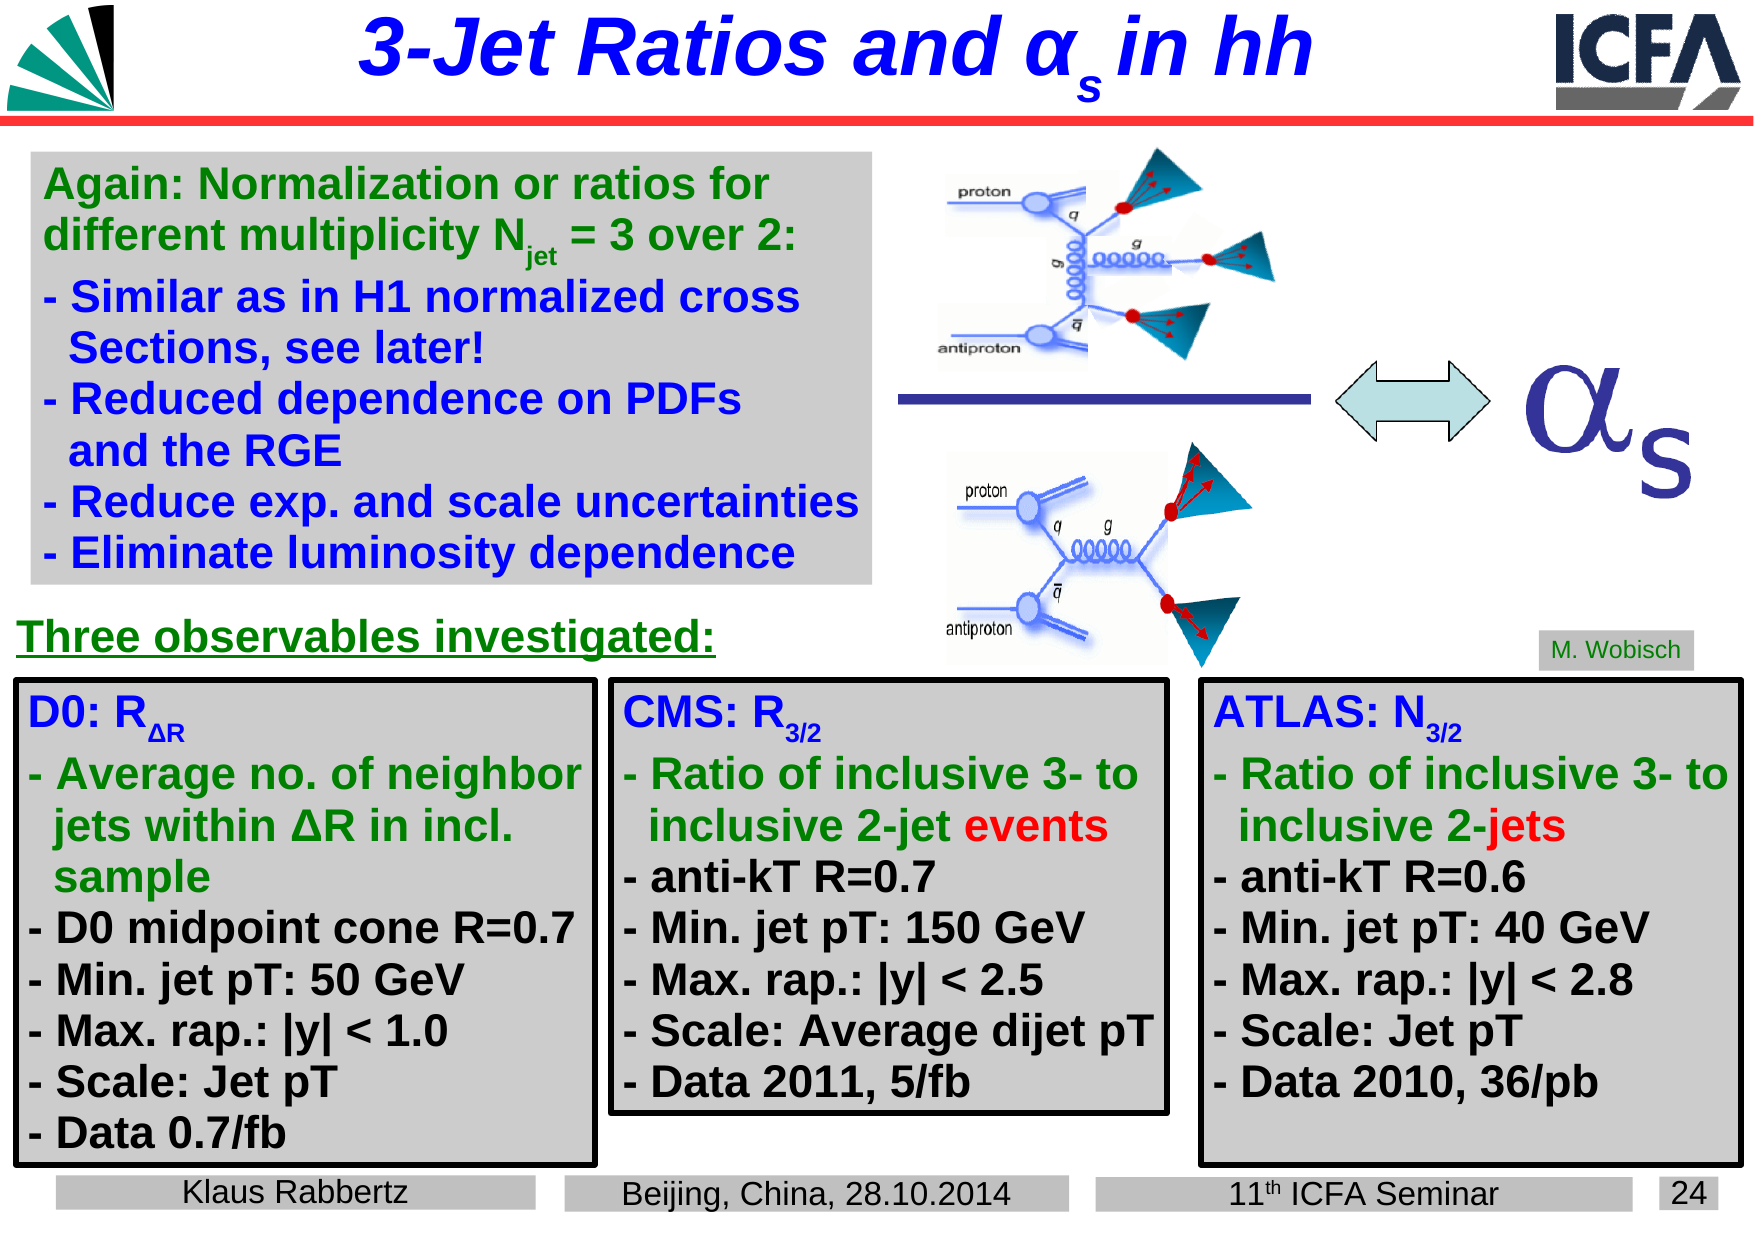

# 3-Jet Ratios and αs in hh
M. Wobisch
Again: Normalization or ratios for
different multiplicity Njet = 3 over 2:
- Similar as in H1 normalized cross
 Sections, see later!
- Reduced dependence on PDFs
 and the RGE
- Reduce exp. and scale uncertainties
- Eliminate luminosity dependence
Three observables investigated:
D0: RΔR
- Average no. of neighbor
 jets within ΔR in incl.
 sample
- D0 midpoint cone R=0.7
- Min. jet pT: 50 GeV
- Max. rap.: |y| < 1.0
- Scale: Jet pT
- Data 0.7/fb
CMS: R3/2
- Ratio of inclusive 3- to
 inclusive 2-jet events
- anti-kT R=0.7
- Min. jet pT: 150 GeV
- Max. rap.: |y| < 2.5
- Scale: Average dijet pT
- Data 2011, 5/fb
ATLAS: N3/2
- Ratio of inclusive 3- to
 inclusive 2-jets
- anti-kT R=0.6
- Min. jet pT: 40 GeV
- Max. rap.: |y| < 2.8
- Scale: Jet pT
- Data 2010, 36/pb